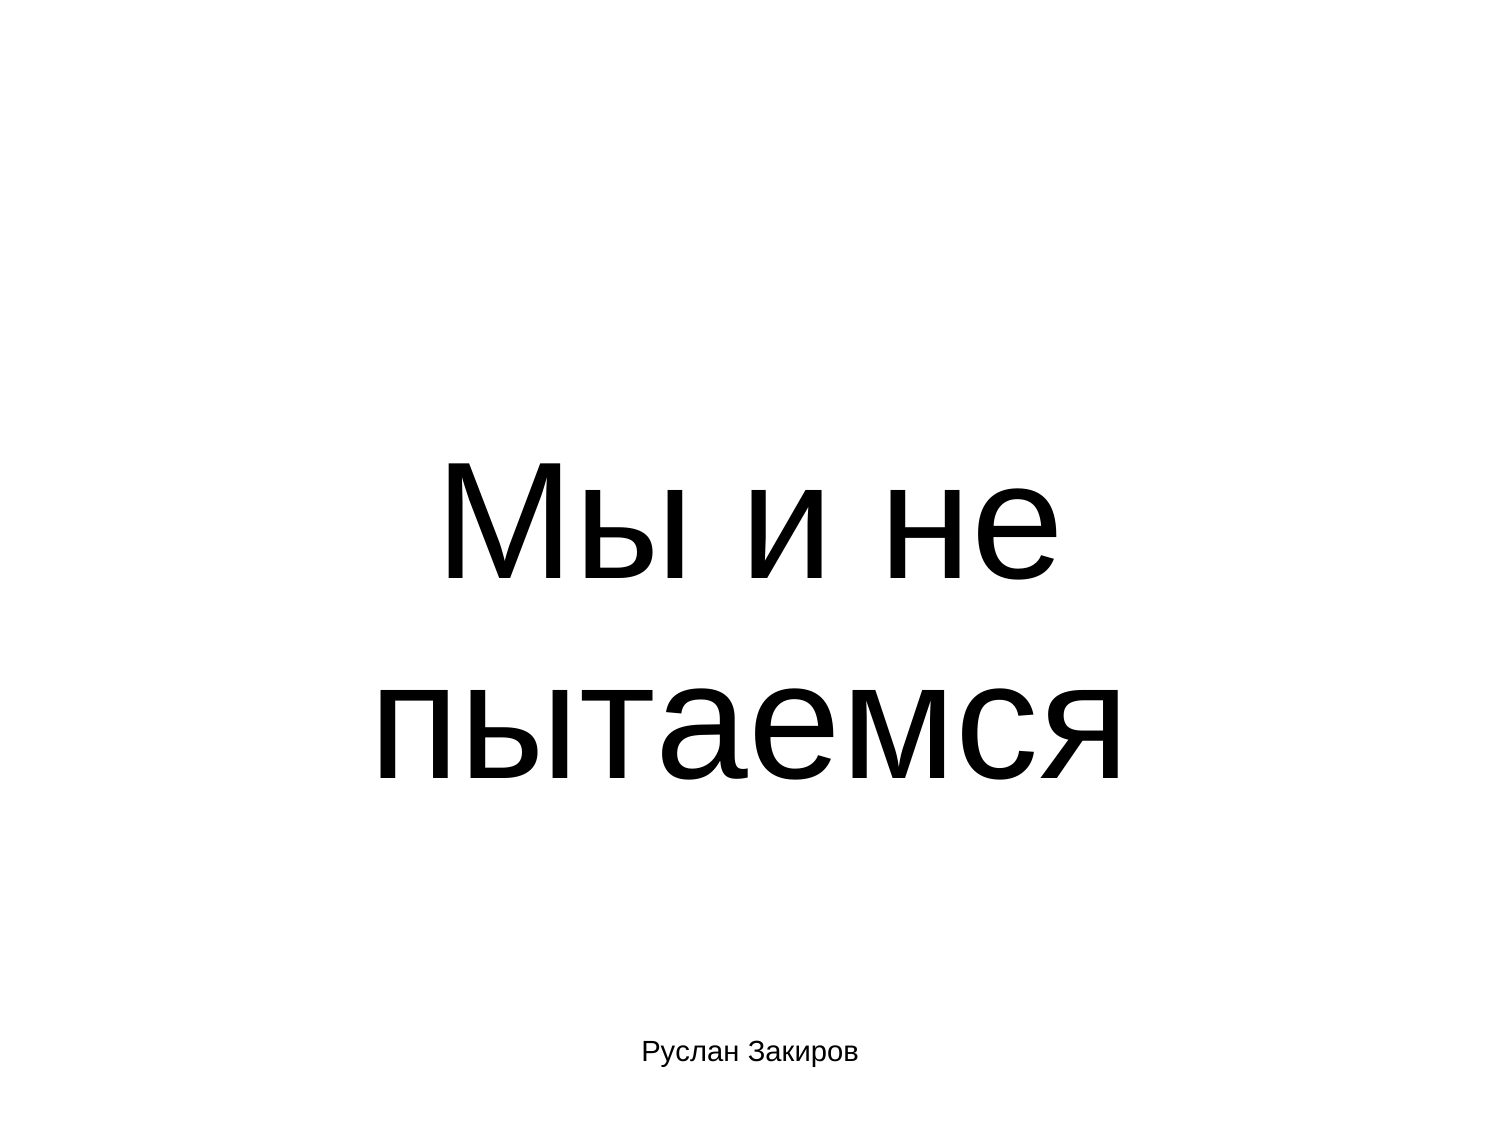

# Мы и не пытаемся
Руслан Закиров